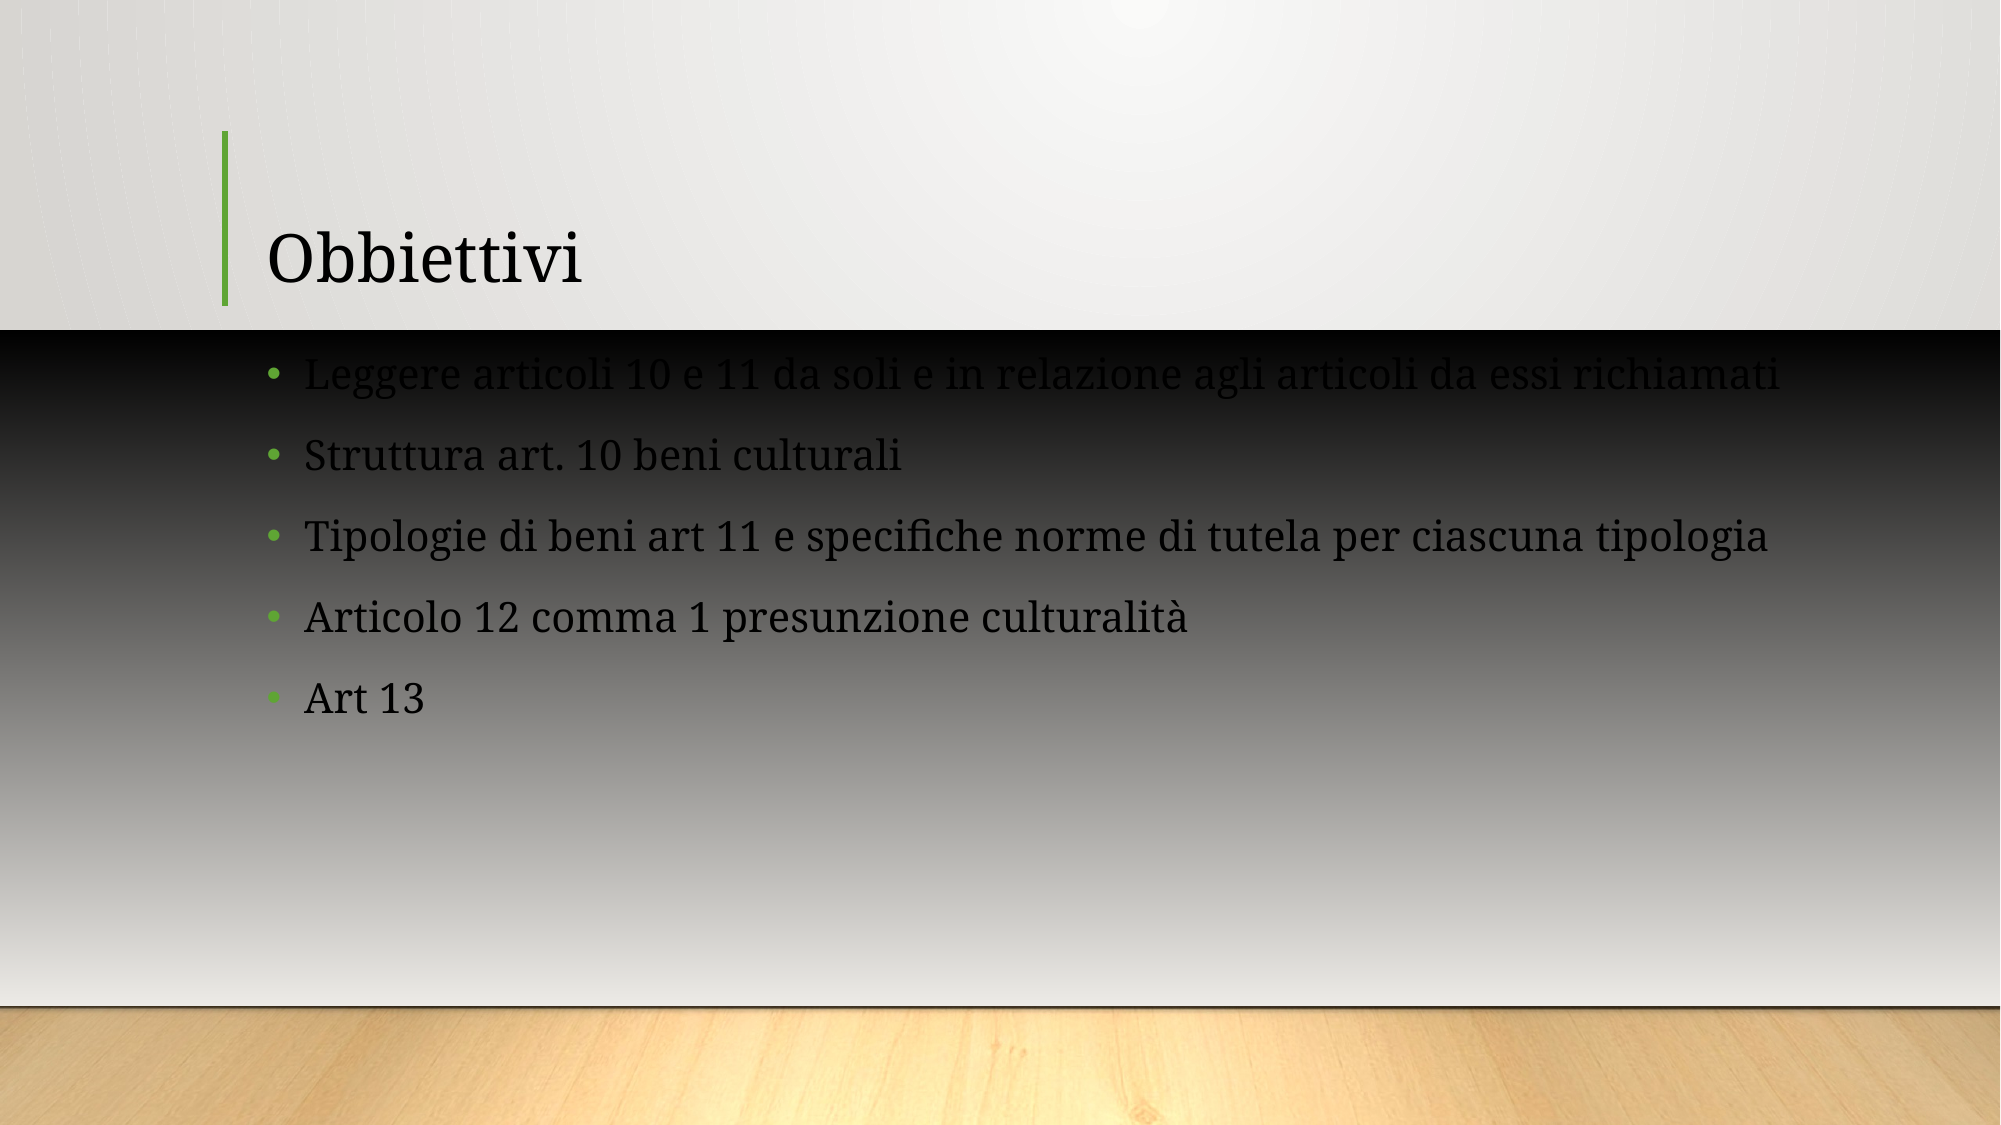

# Obbiettivi
Leggere articoli 10 e 11 da soli e in relazione agli articoli da essi richiamati
Struttura art. 10 beni culturali
Tipologie di beni art 11 e specifiche norme di tutela per ciascuna tipologia
Articolo 12 comma 1 presunzione culturalità
Art 13